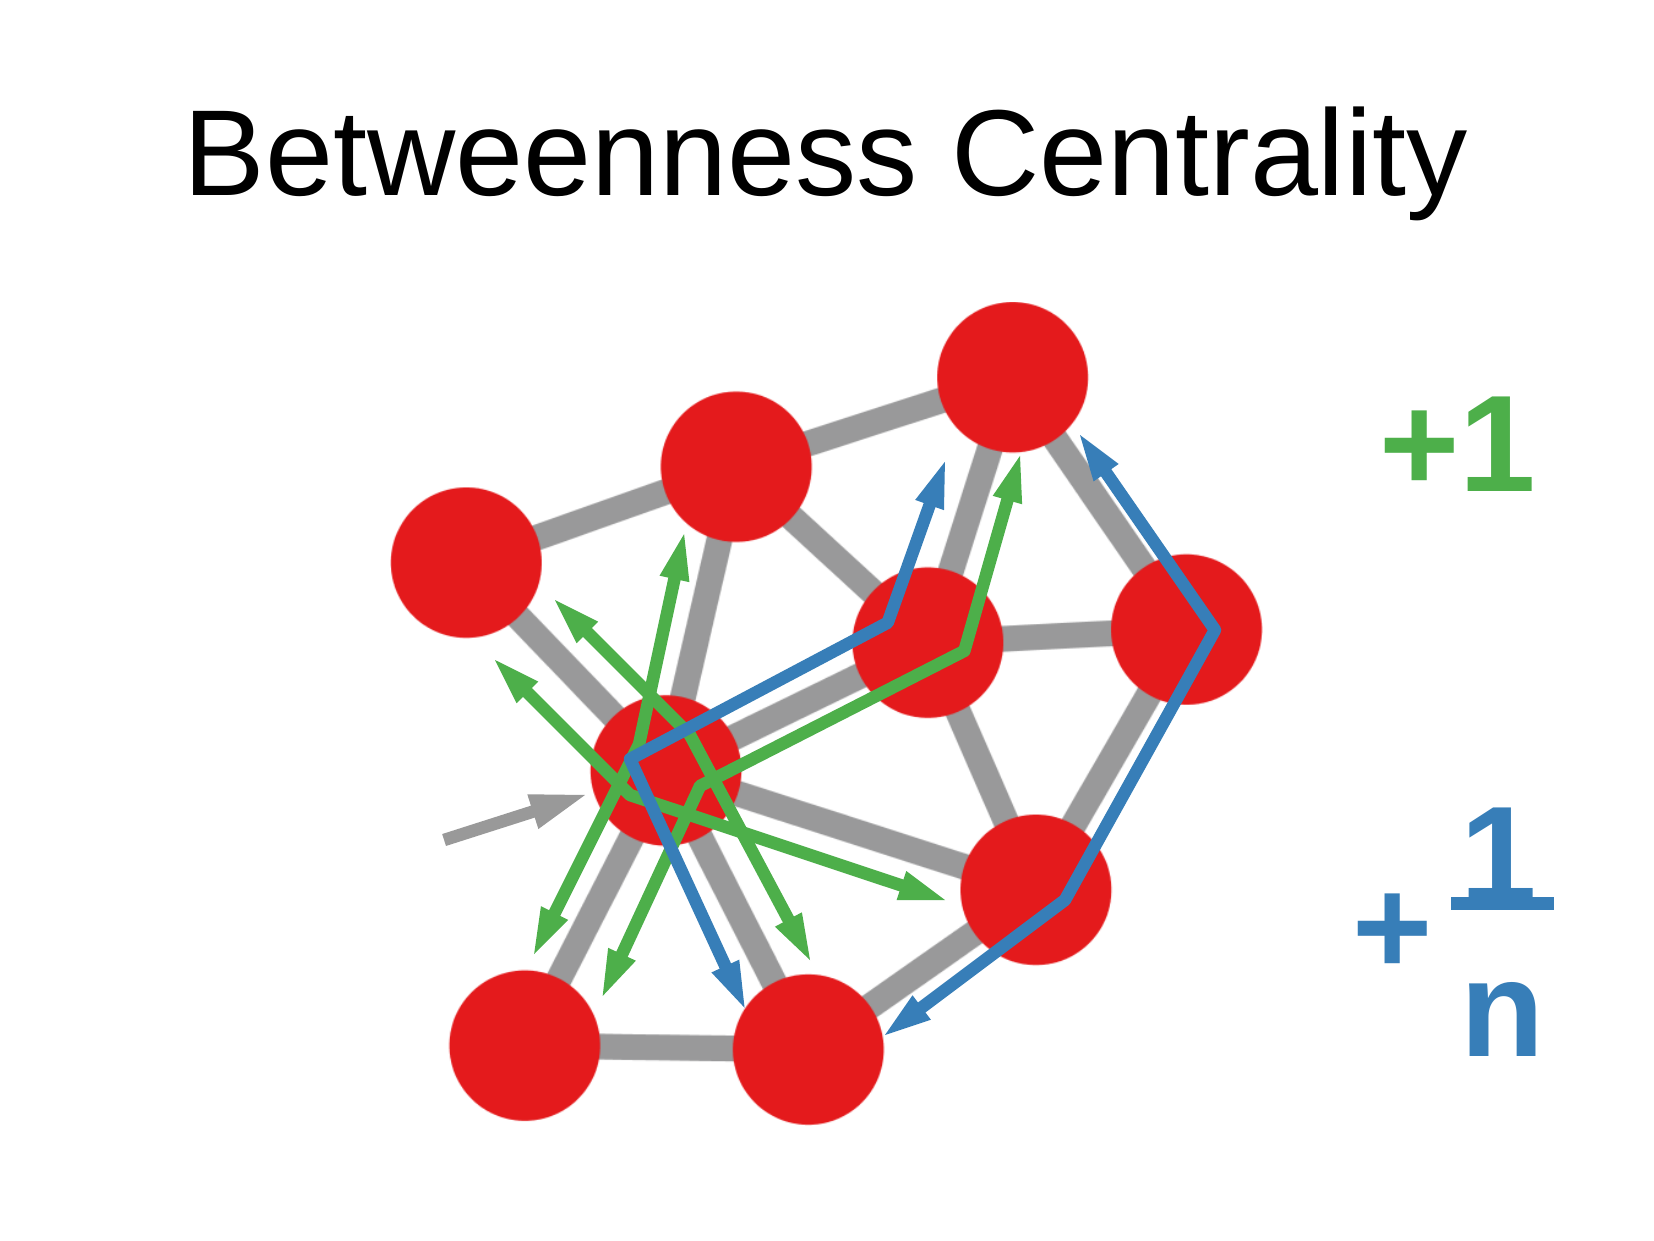

# Betweenness Centrality
+1
1
n
+